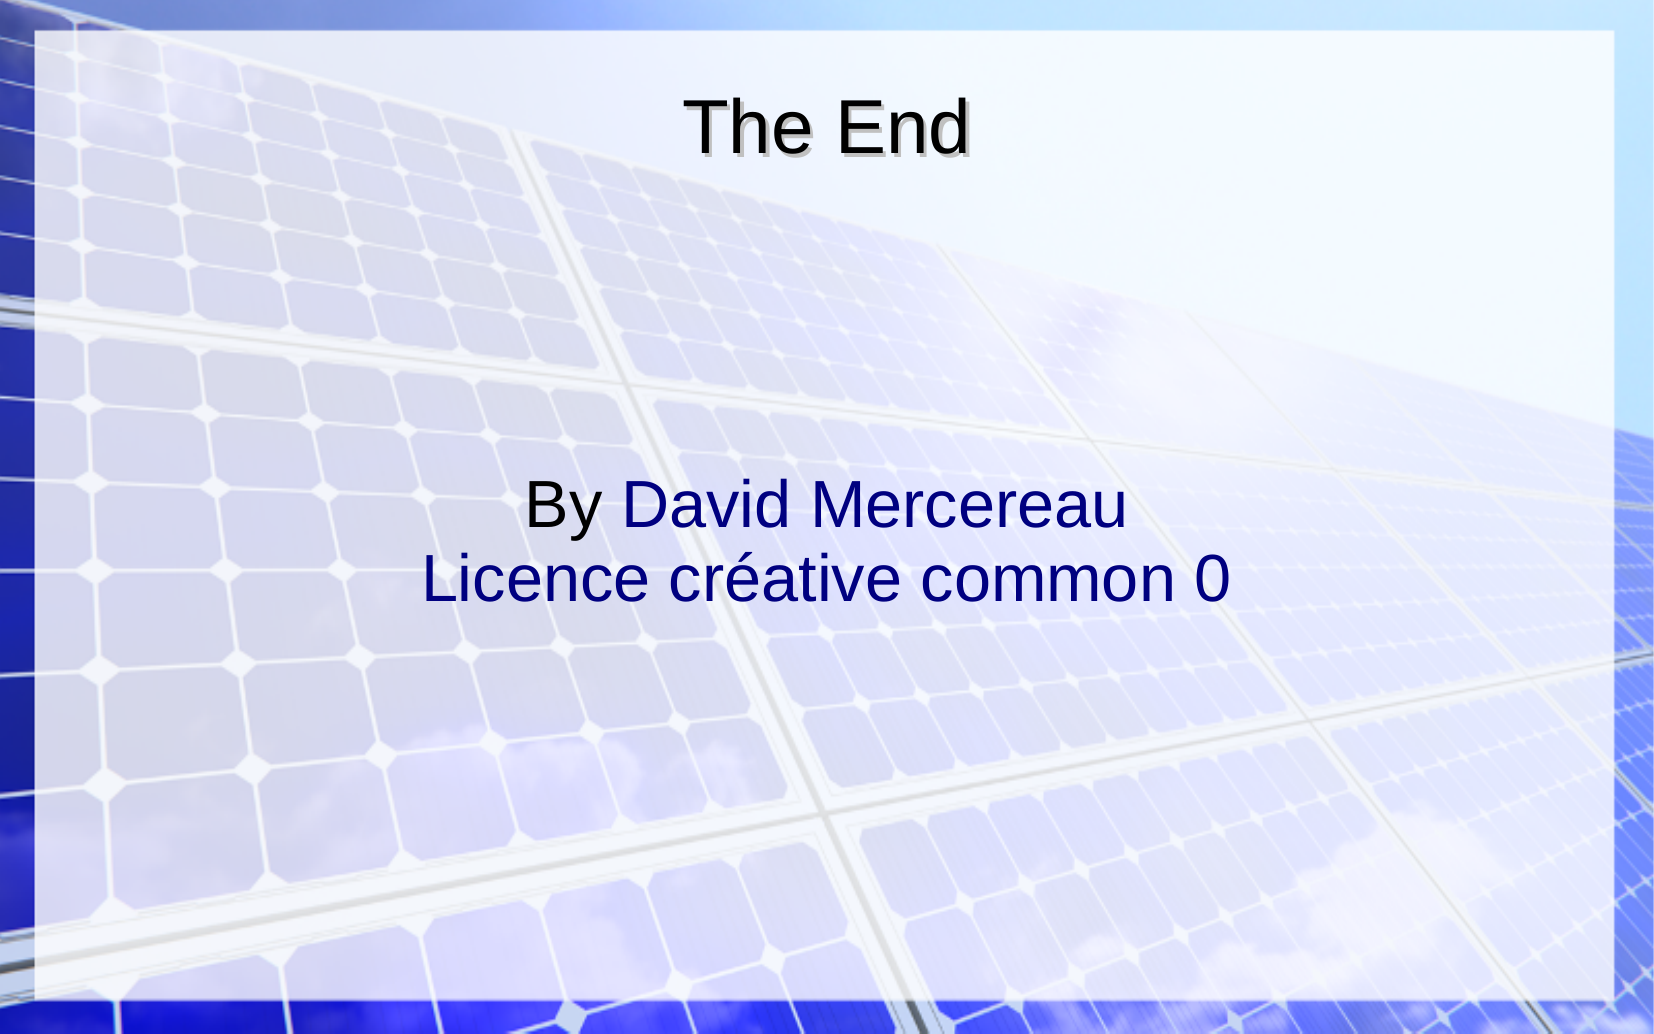

# The End
By David Mercereau
Licence créative common 0